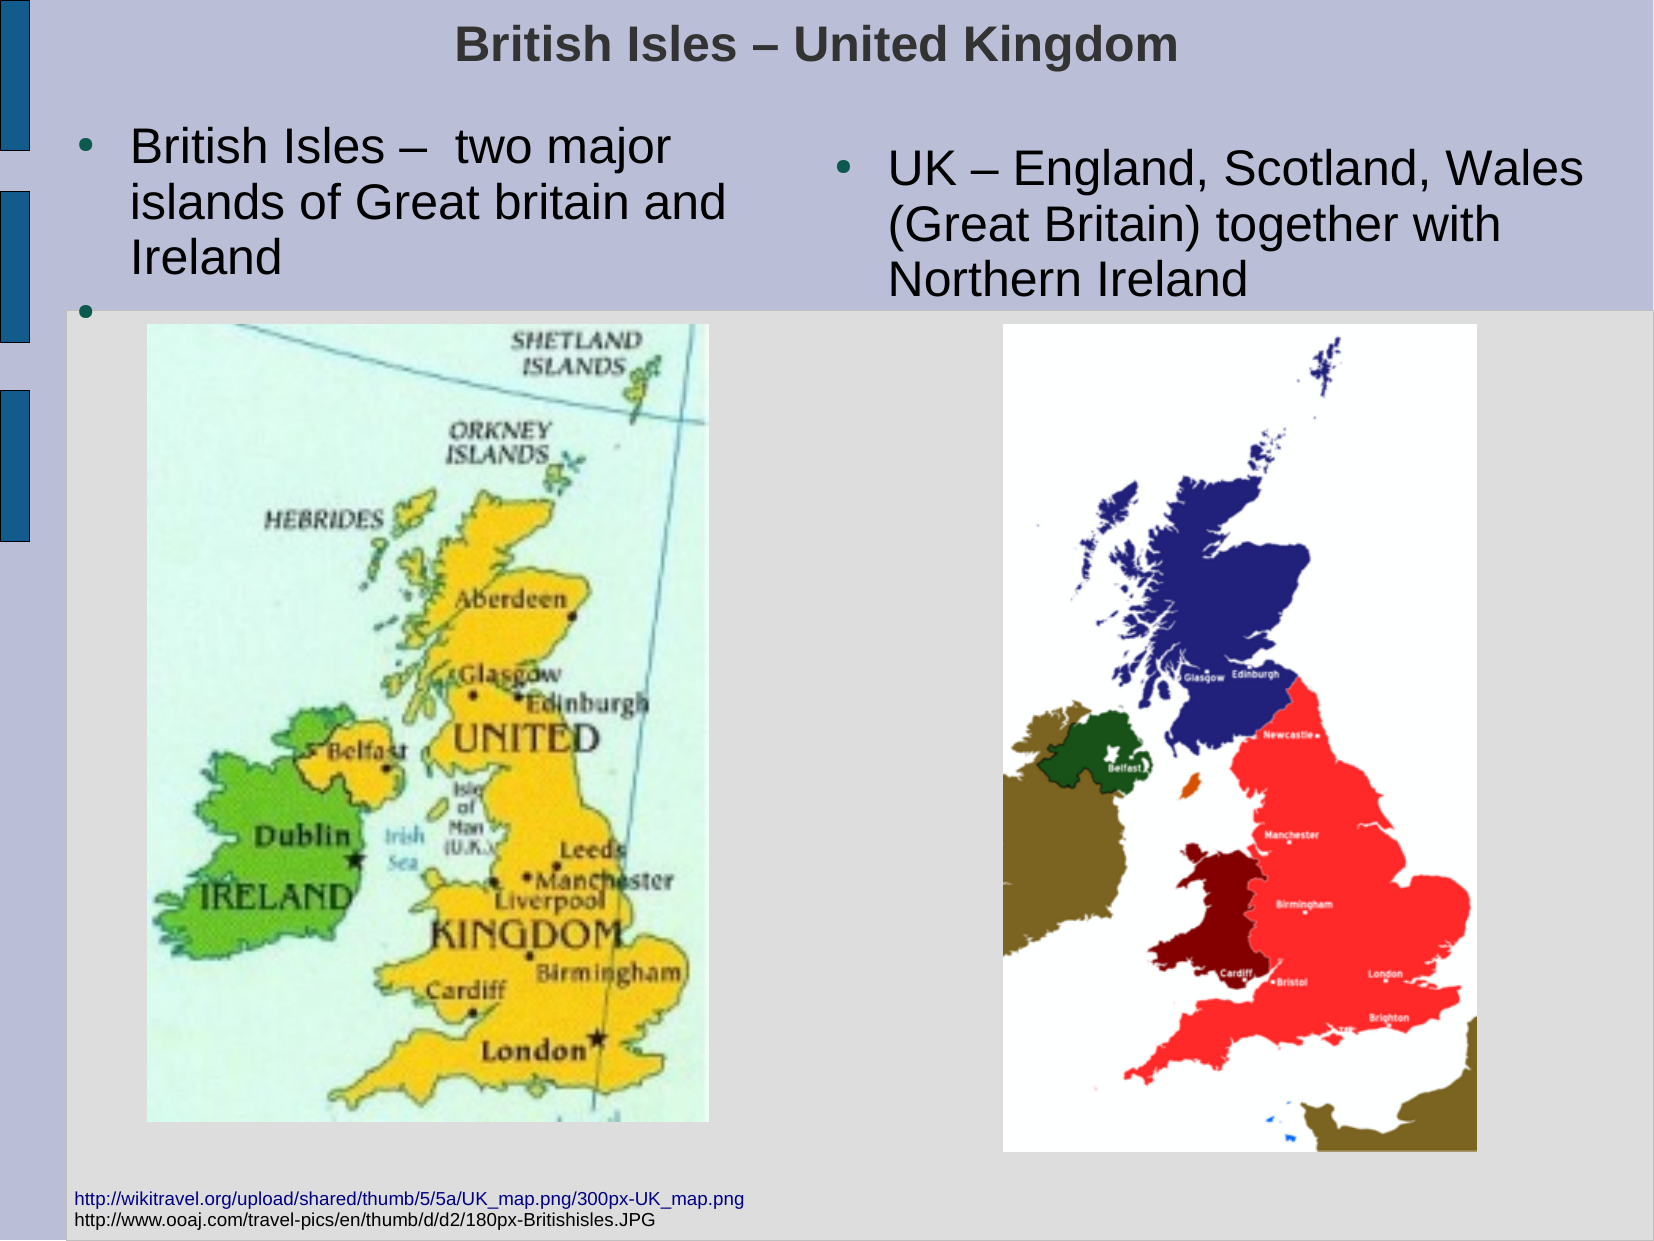

# British Isles – United Kingdom
British Isles – two major islands of Great britain and Ireland
UK – England, Scotland, Wales (Great Britain) together with Northern Ireland
http://wikitravel.org/upload/shared/thumb/5/5a/UK_map.png/300px-UK_map.png
http://www.ooaj.com/travel-pics/en/thumb/d/d2/180px-Britishisles.JPG